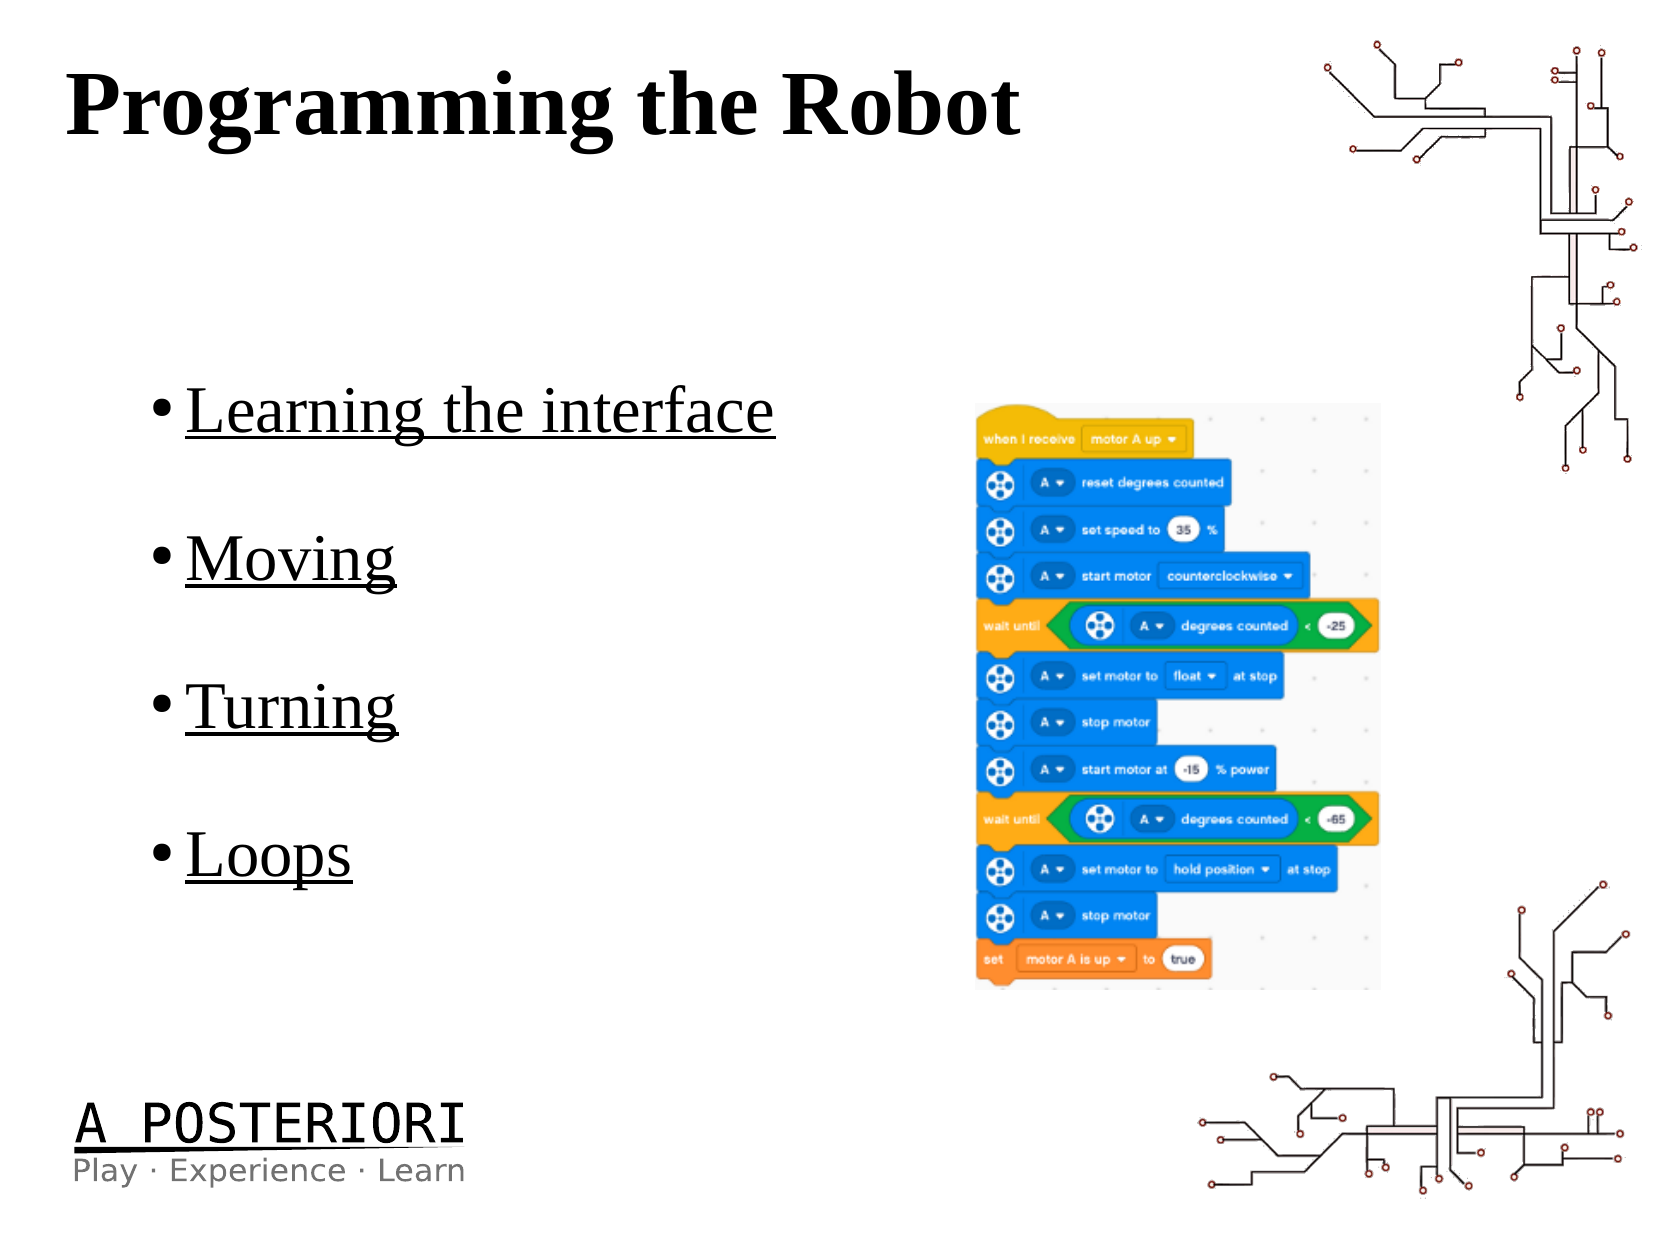

# Programming the Robot
Learning the interface
Moving
Turning
Loops